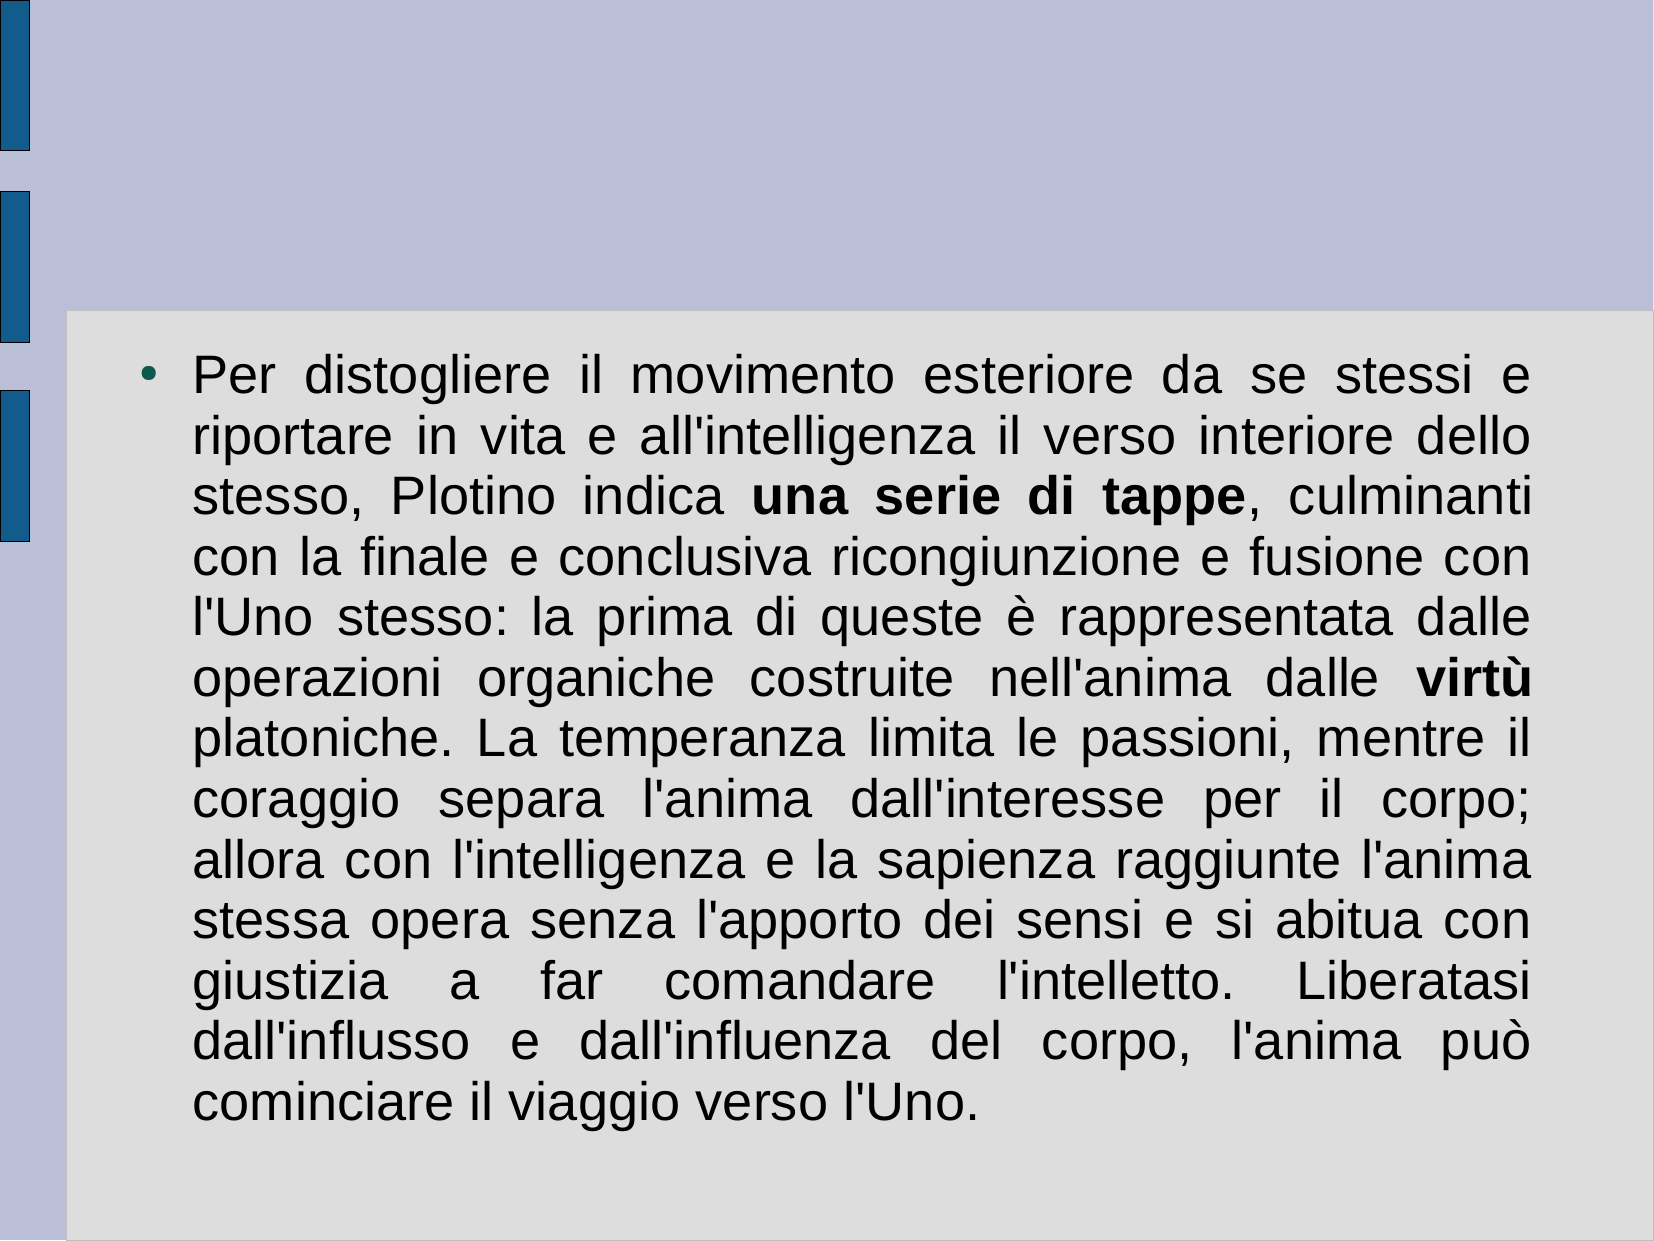

#
Per distogliere il movimento esteriore da se stessi e riportare in vita e all'intelligenza il verso interiore dello stesso, Plotino indica una serie di tappe, culminanti con la finale e conclusiva ricongiunzione e fusione con l'Uno stesso: la prima di queste è rappresentata dalle operazioni organiche costruite nell'anima dalle virtù platoniche. La temperanza limita le passioni, mentre il coraggio separa l'anima dall'interesse per il corpo; allora con l'intelligenza e la sapienza raggiunte l'anima stessa opera senza l'apporto dei sensi e si abitua con giustizia a far comandare l'intelletto. Liberatasi dall'influsso e dall'influenza del corpo, l'anima può cominciare il viaggio verso l'Uno.